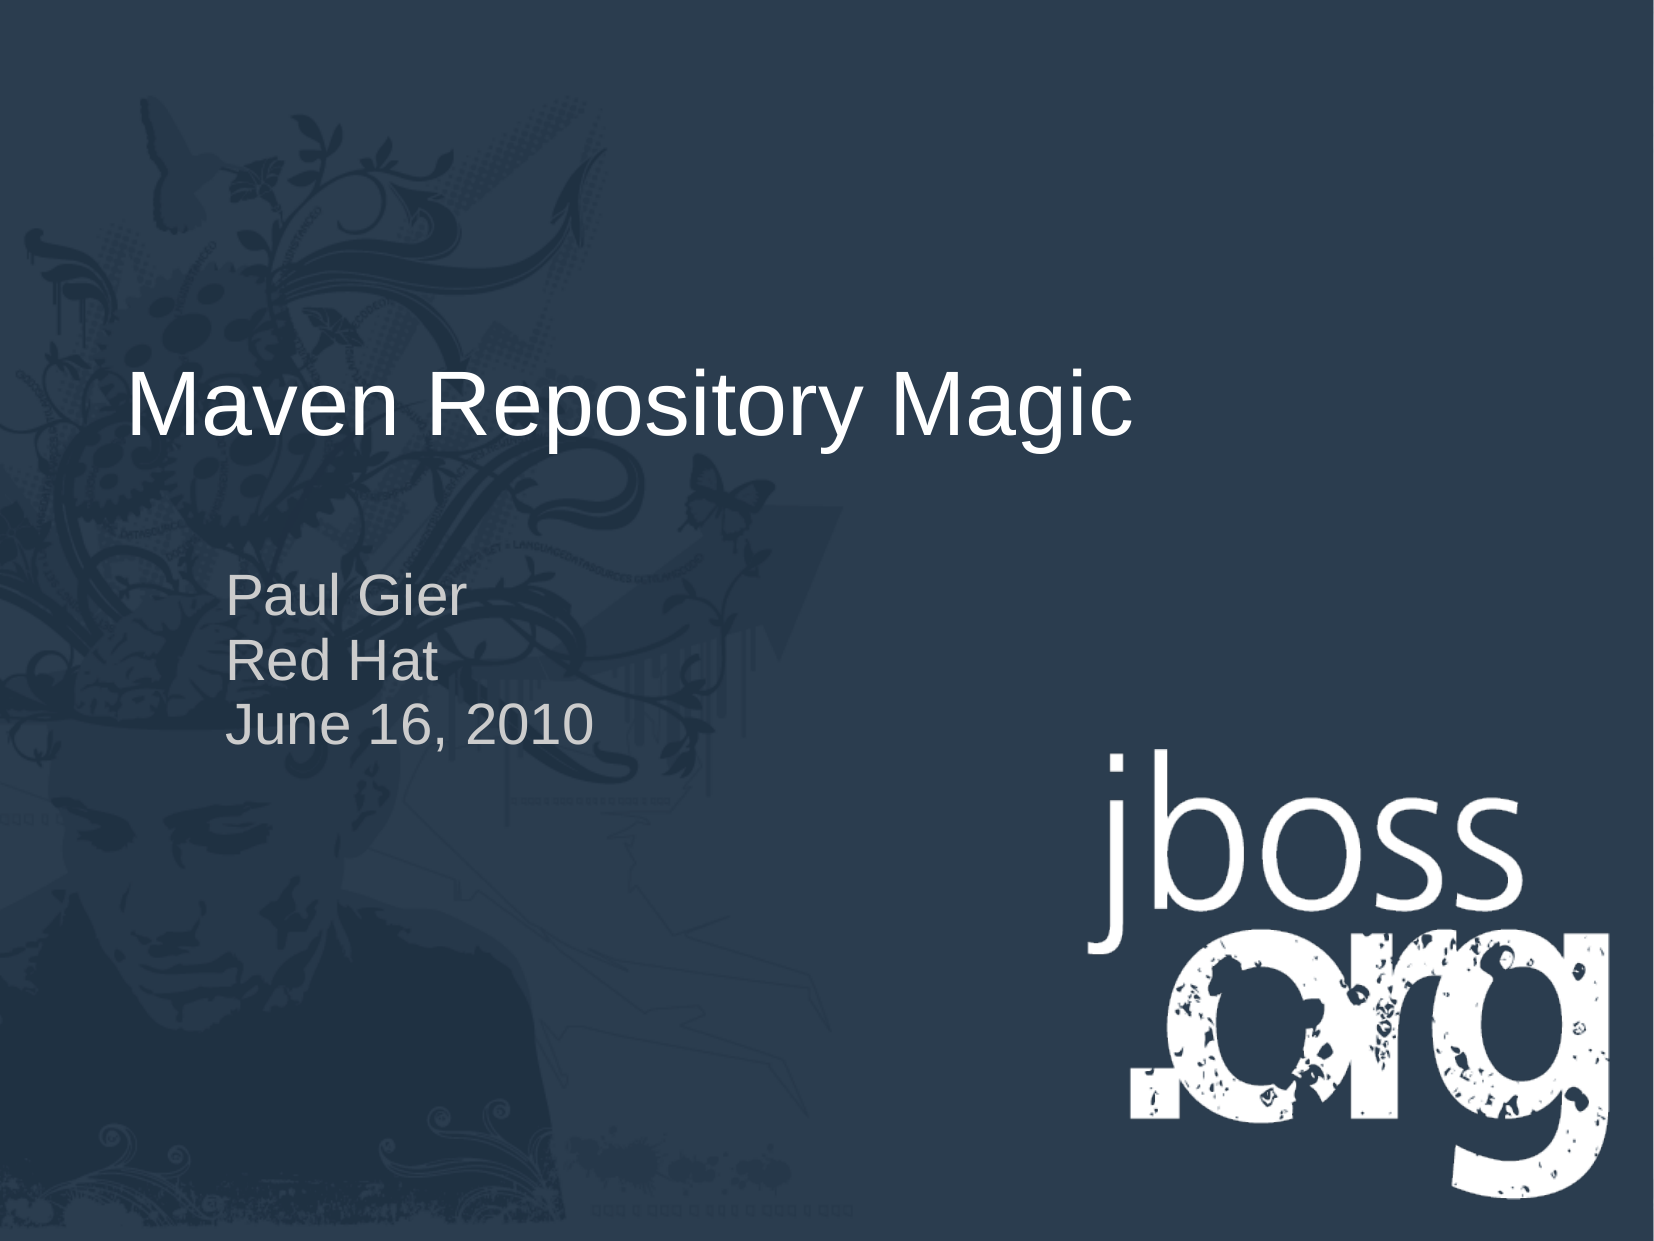

# Maven Repository Magic
Paul Gier
Red Hat
June 16, 2010